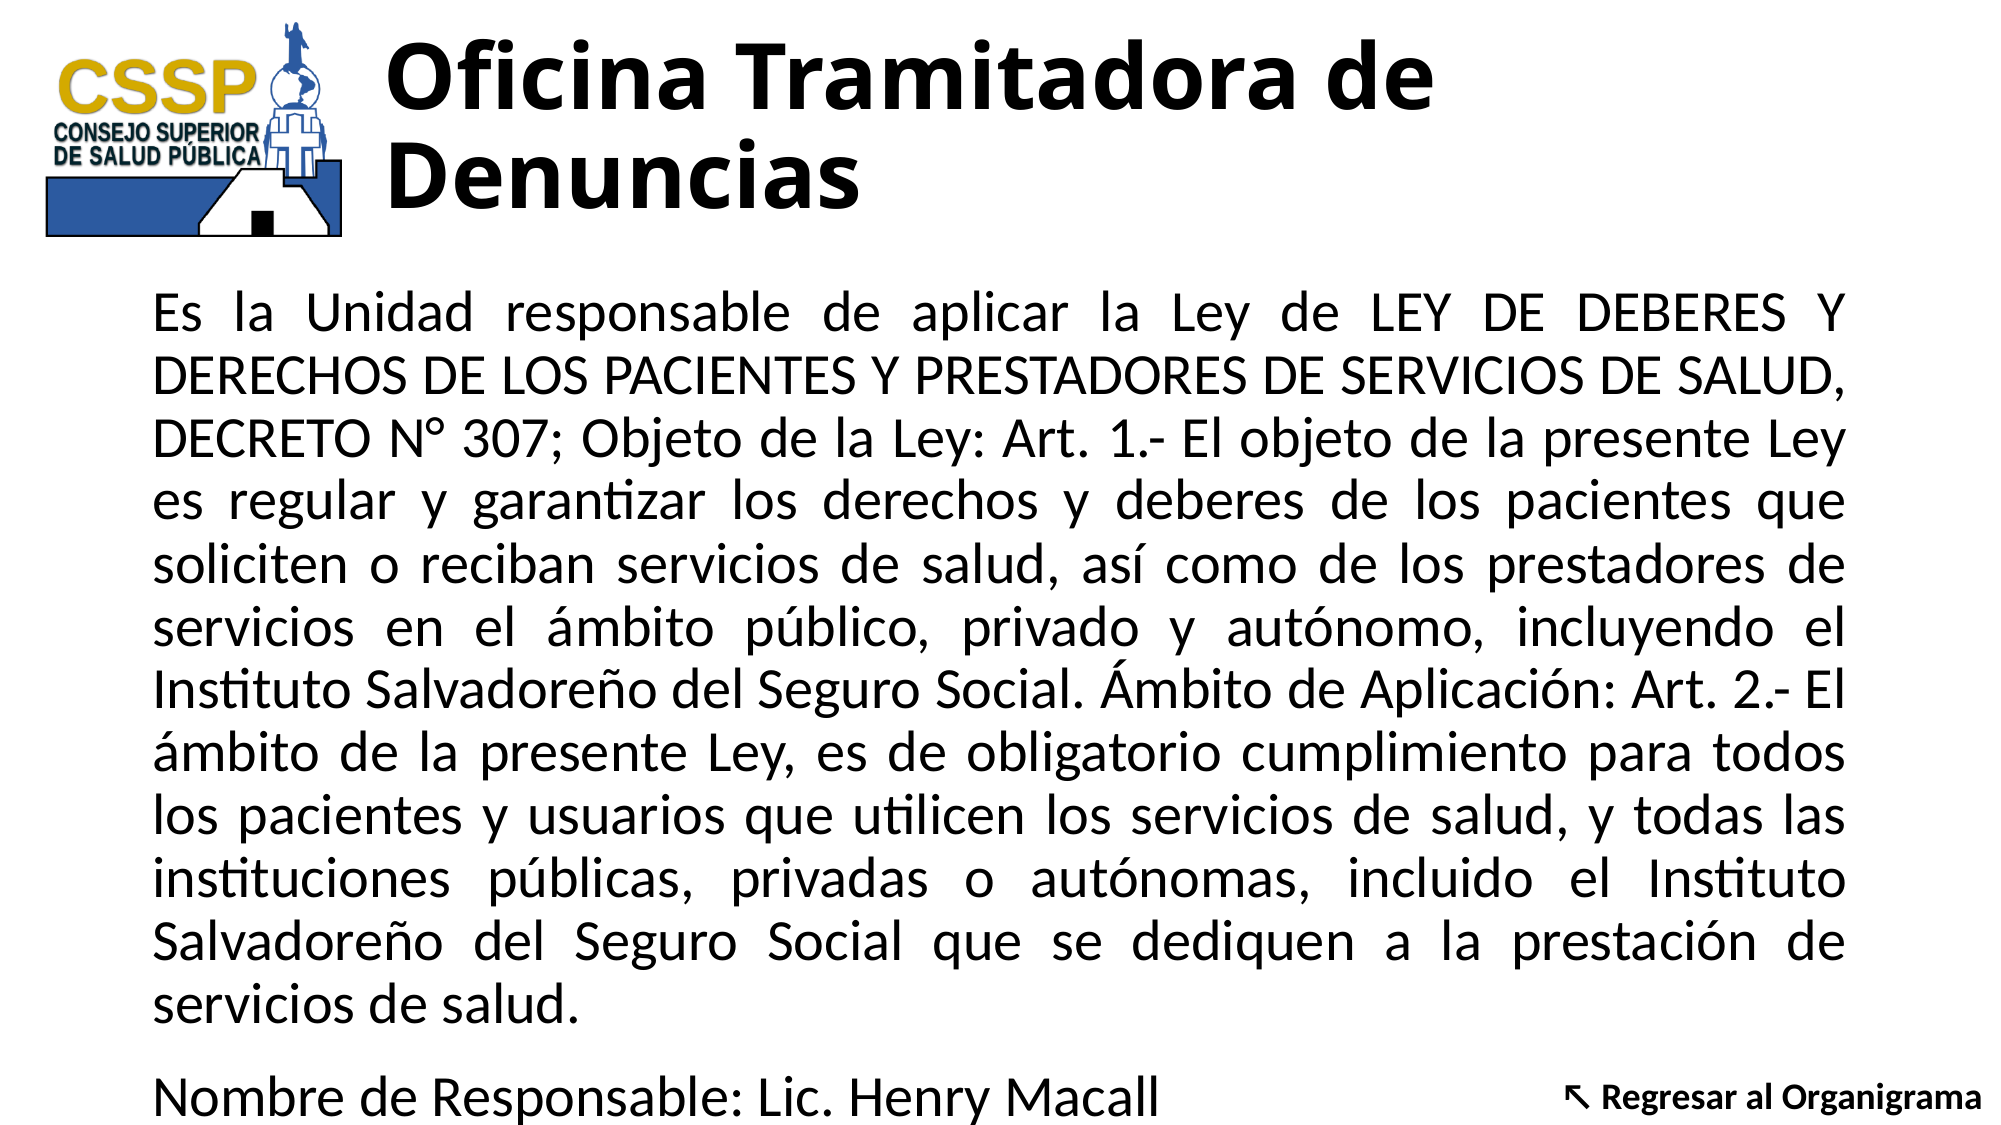

# Oficina Tramitadora de Denuncias
Es la Unidad responsable de aplicar la Ley de LEY DE DEBERES Y DERECHOS DE LOS PACIENTES Y PRESTADORES DE SERVICIOS DE SALUD, DECRETO N° 307; Objeto de la Ley: Art. 1.- El objeto de la presente Ley es regular y garantizar los derechos y deberes de los pacientes que soliciten o reciban servicios de salud, así como de los prestadores de servicios en el ámbito público, privado y autónomo, incluyendo el Instituto Salvadoreño del Seguro Social. Ámbito de Aplicación: Art. 2.- El ámbito de la presente Ley, es de obligatorio cumplimiento para todos los pacientes y usuarios que utilicen los servicios de salud, y todas las instituciones públicas, privadas o autónomas, incluido el Instituto Salvadoreño del Seguro Social que se dediquen a la prestación de servicios de salud.
Nombre de Responsable: Lic. Henry Macall
Mujeres: 7
Hombres: 2
Total de empleados: 9
↖ Regresar al Organigrama